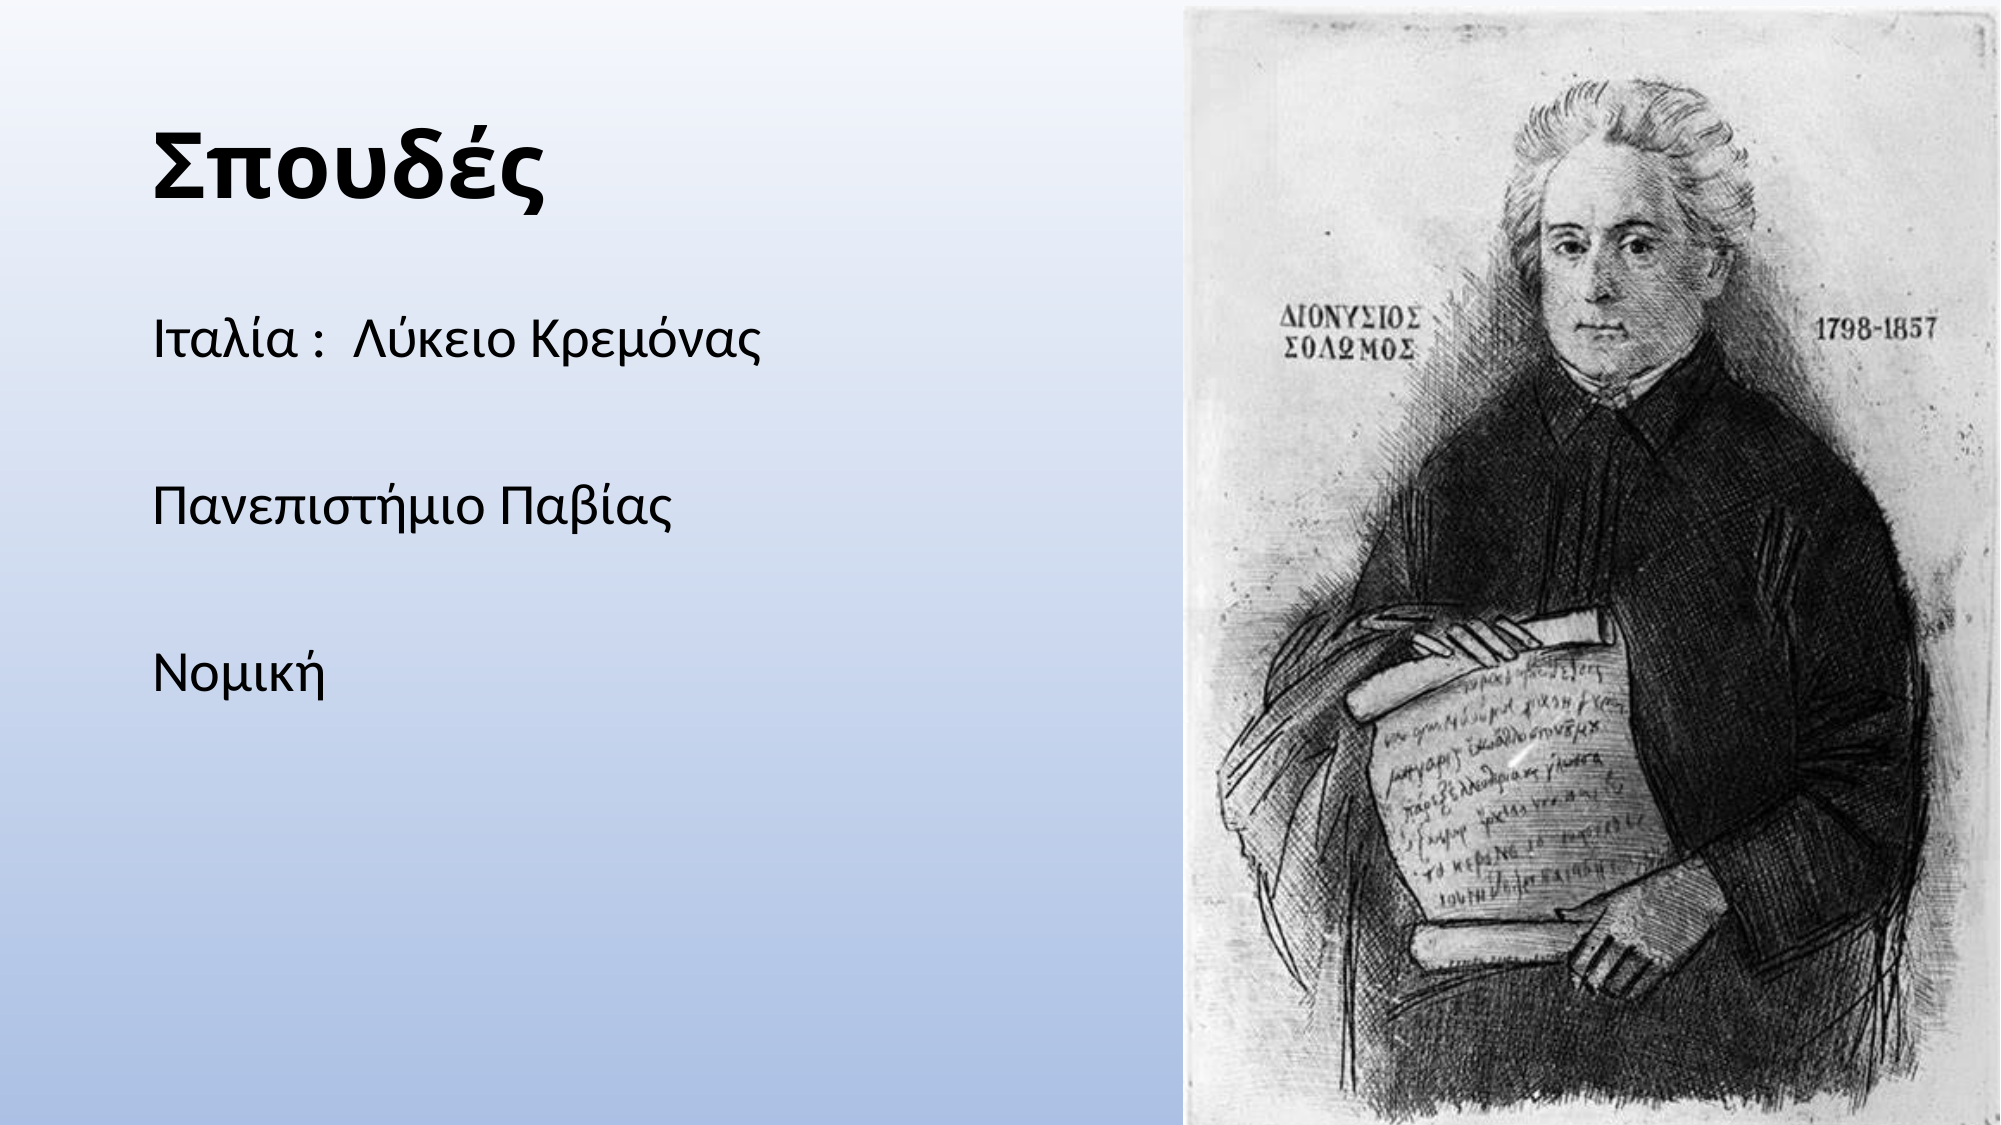

# Σπουδές
Ιταλία : Λύκειο Κρεμόνας
Πανεπιστήμιο Παβίας
Νομική